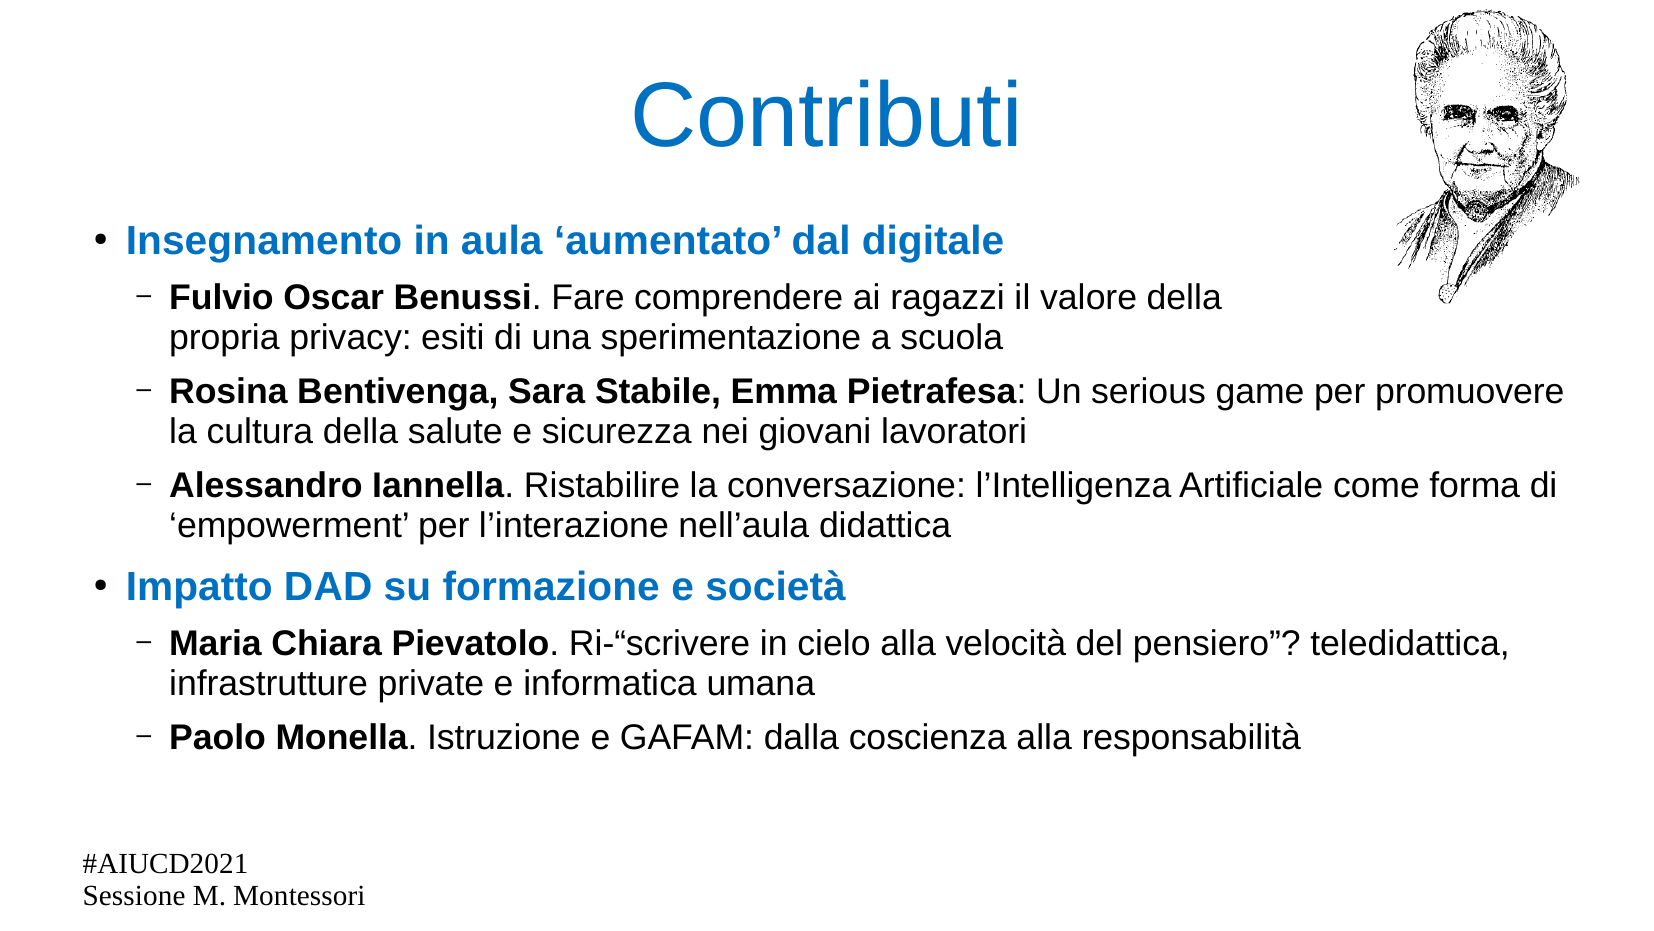

# Contributi
Insegnamento in aula ‘aumentato’ dal digitale
Fulvio Oscar Benussi. Fare comprendere ai ragazzi il valore della
propria privacy: esiti di una sperimentazione a scuola
Rosina Bentivenga, Sara Stabile, Emma Pietrafesa: Un serious game per promuovere la cultura della salute e sicurezza nei giovani lavoratori
Alessandro Iannella. Ristabilire la conversazione: l’Intelligenza Artificiale come forma di ‘empowerment’ per l’interazione nell’aula didattica
Impatto DAD su formazione e società
Maria Chiara Pievatolo. Ri-“scrivere in cielo alla velocità del pensiero”? teledidattica, infrastrutture private e informatica umana
Paolo Monella. Istruzione e GAFAM: dalla coscienza alla responsabilità